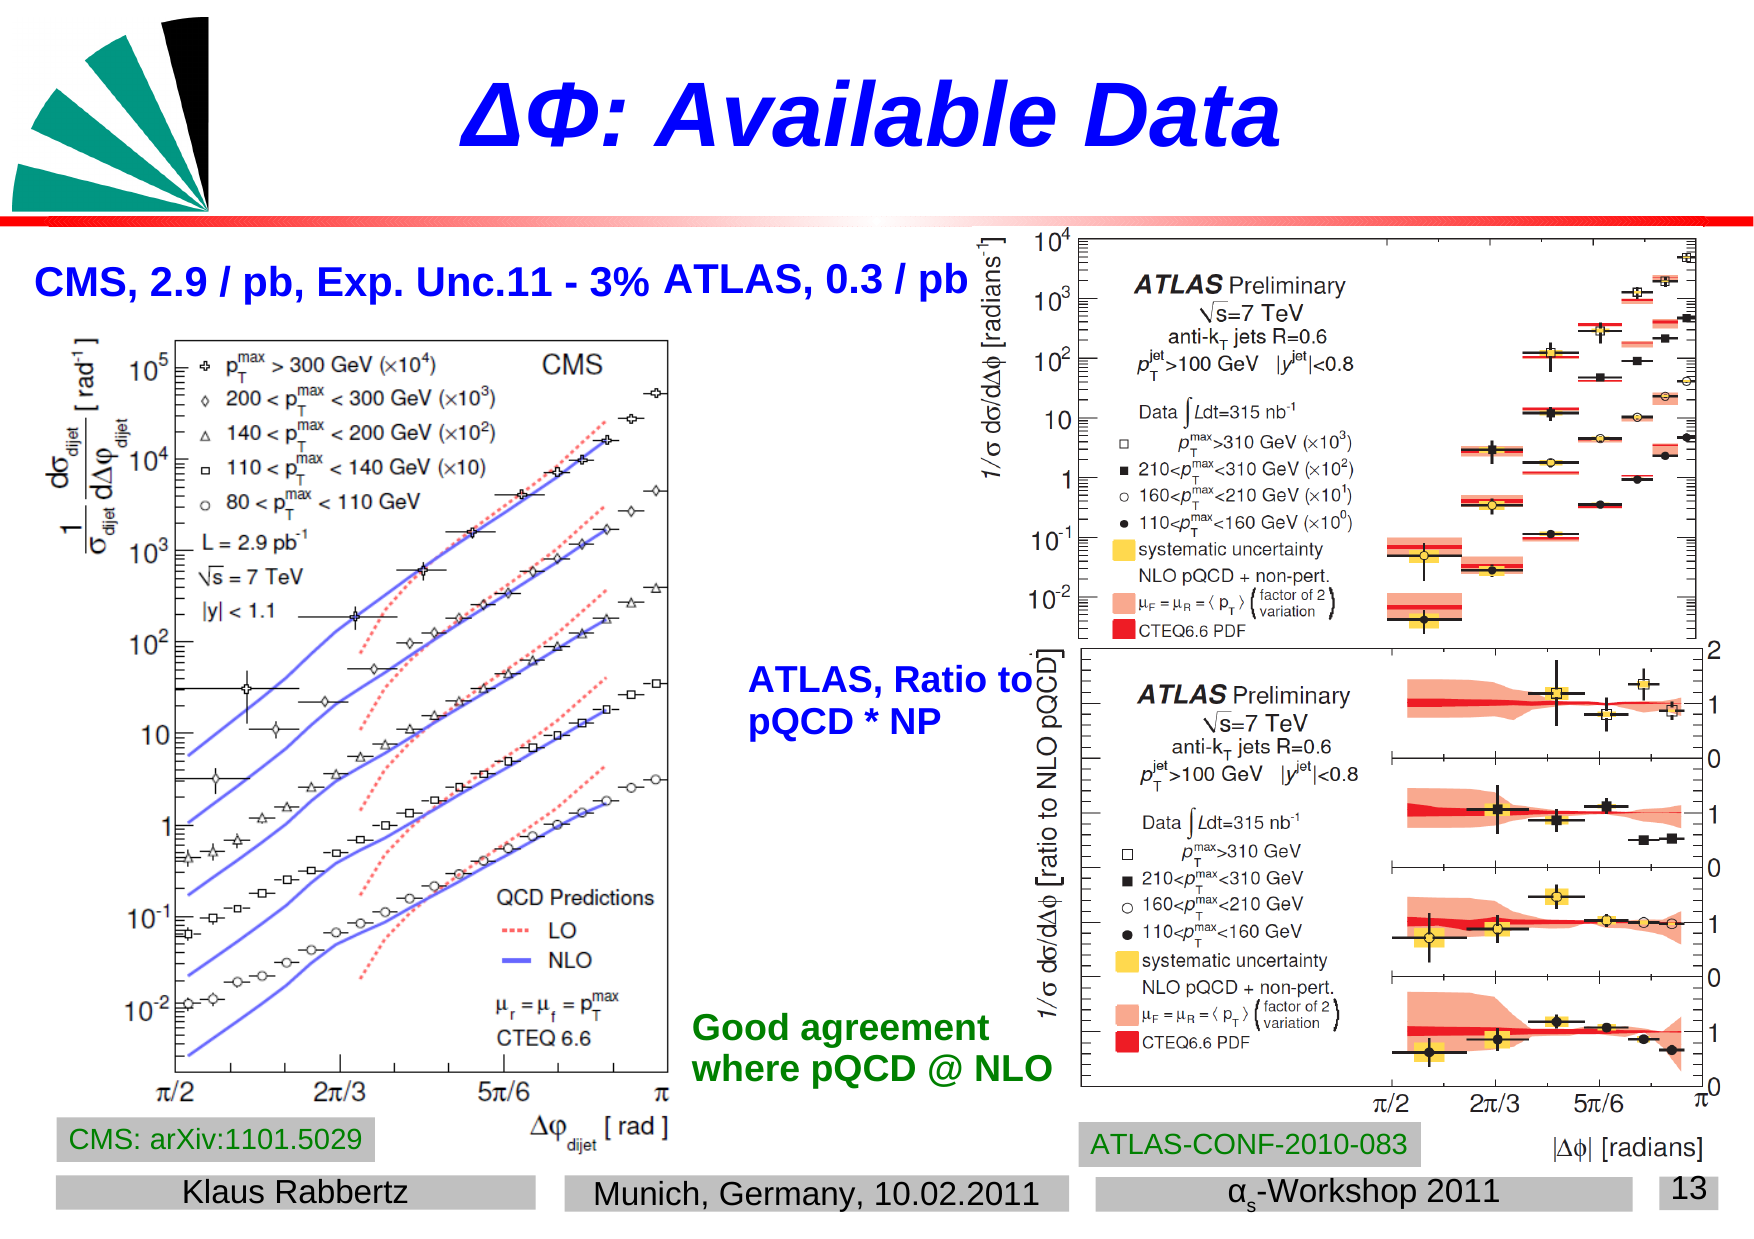

# ΔΦ: Available Data
ATLAS, 0.3 / pb
CMS, 2.9 / pb, Exp. Unc.11 - 3%
ATLAS, Ratio to
pQCD * NP
Good agreement
where pQCD @ NLO
CMS: arXiv:1101.5029
ATLAS-CONF-2010-083